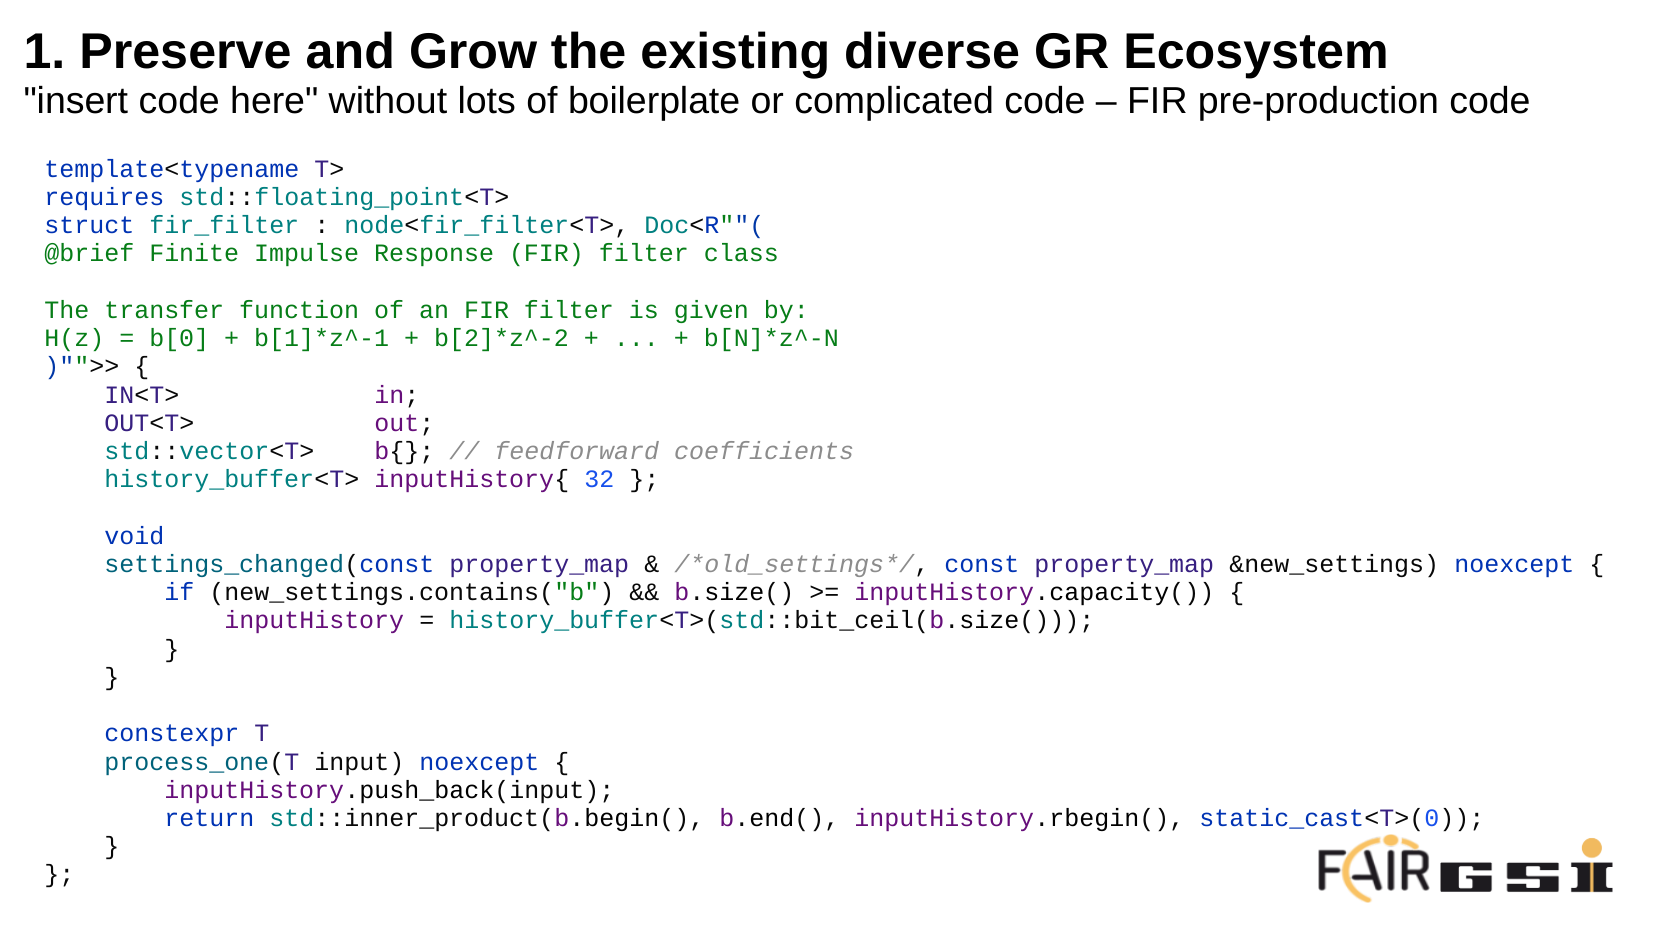

# 1. Preserve and Grow the existing diverse GR Ecosystem "insert code here" without lots of boilerplate or complicated code – FIR pre-production code
template<typename T>
requires std::floating_point<T>
struct fir_filter : node<fir_filter<T>, Doc<R""(
@brief Finite Impulse Response (FIR) filter class
The transfer function of an FIR filter is given by:
H(z) = b[0] + b[1]*z^-1 + b[2]*z^-2 + ... + b[N]*z^-N
)"">> {
 IN<T> in;
 OUT<T> out;
 std::vector<T> b{}; // feedforward coefficients
 history_buffer<T> inputHistory{ 32 };
 void
 settings_changed(const property_map & /*old_settings*/, const property_map &new_settings) noexcept {
 if (new_settings.contains("b") && b.size() >= inputHistory.capacity()) {
 inputHistory = history_buffer<T>(std::bit_ceil(b.size()));
 }
 }
 constexpr T
 process_one(T input) noexcept {
 inputHistory.push_back(input);
 return std::inner_product(b.begin(), b.end(), inputHistory.rbegin(), static_cast<T>(0));
 }
};